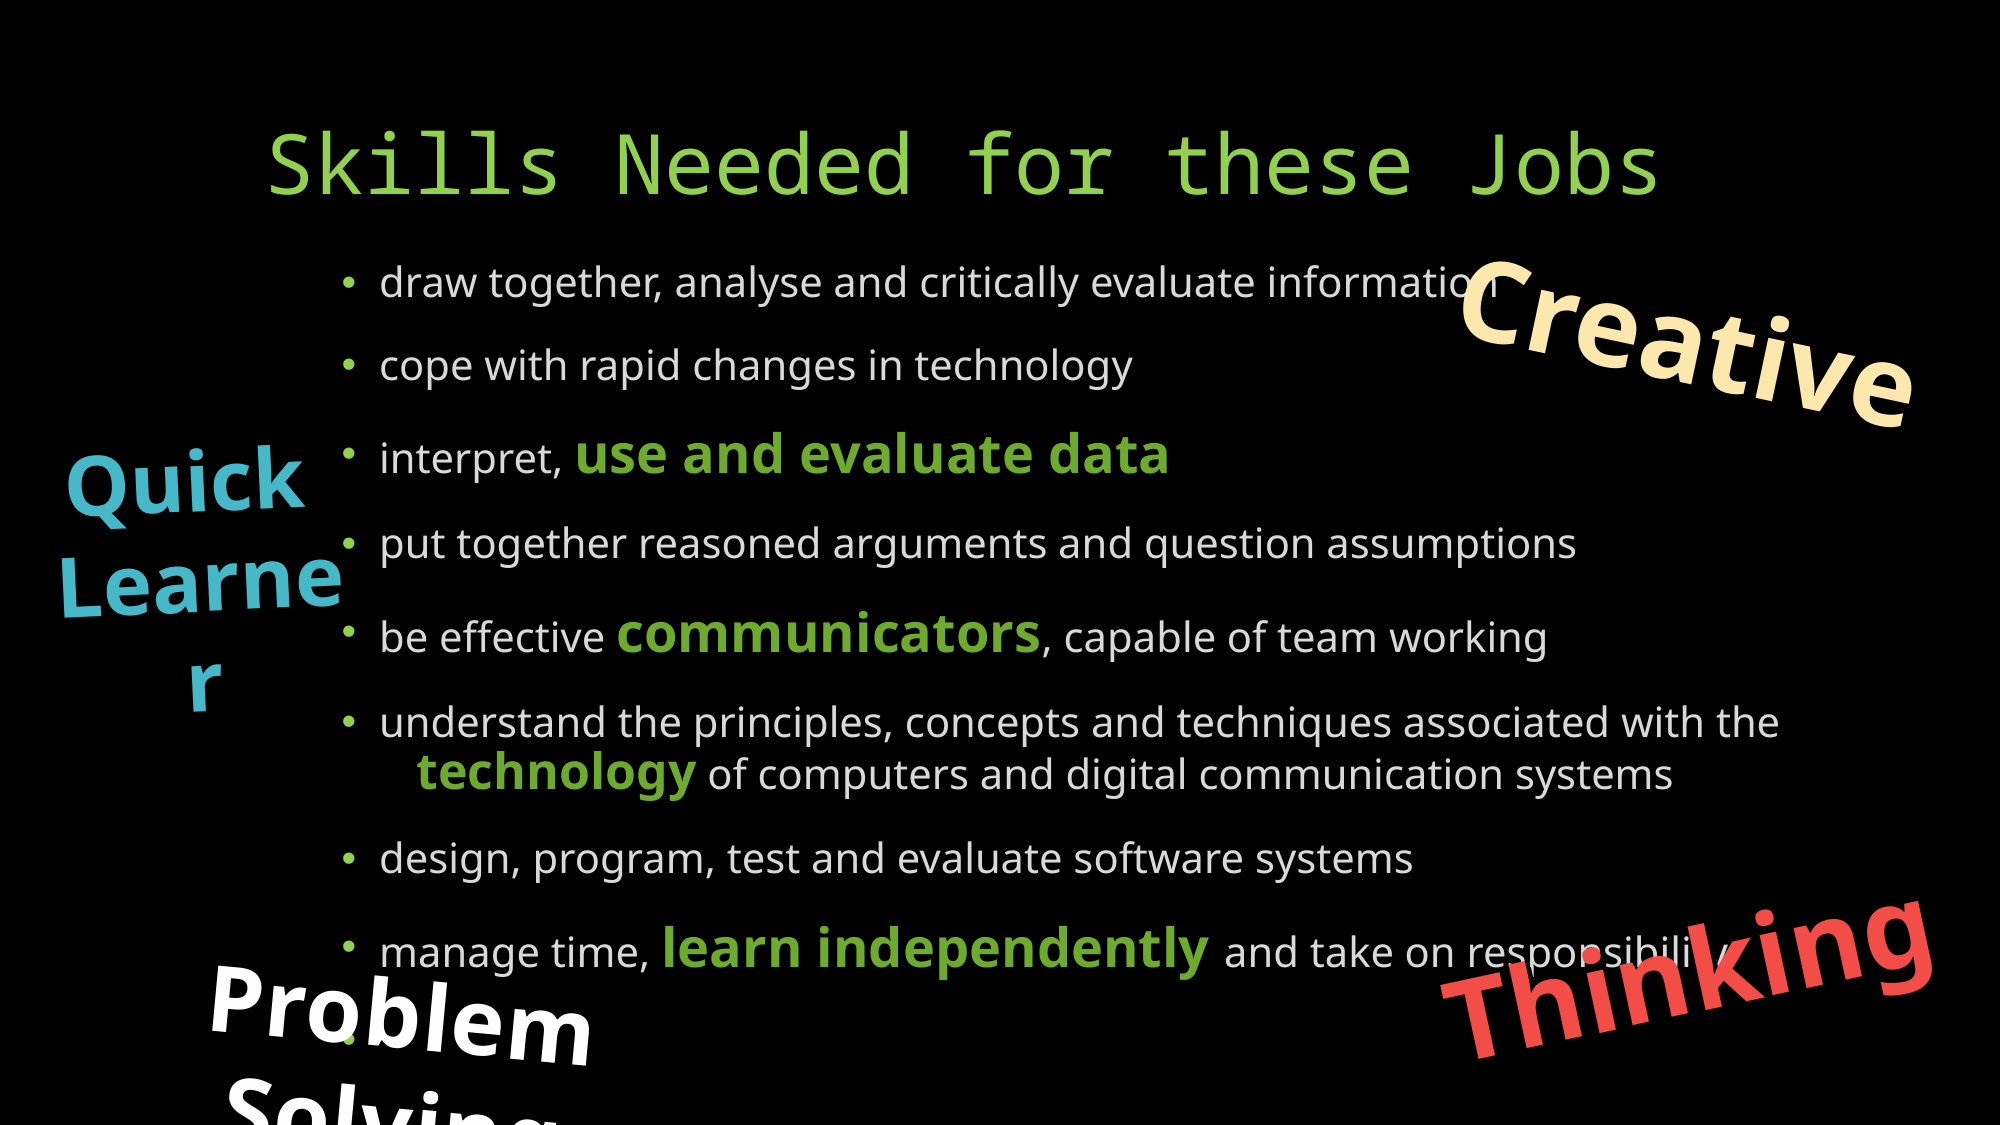

# Skills Needed for these Jobs
draw together, analyse and critically evaluate information
cope with rapid changes in technology
interpret, use and evaluate data
put together reasoned arguments and question assumptions
be effective communicators, capable of team working
understand the principles, concepts and techniques associated with the technology of computers and digital communication systems
design, program, test and evaluate software systems
manage time, learn independently and take on responsibility.
Creative
Quick
Learner
Thinking
Problem Solving